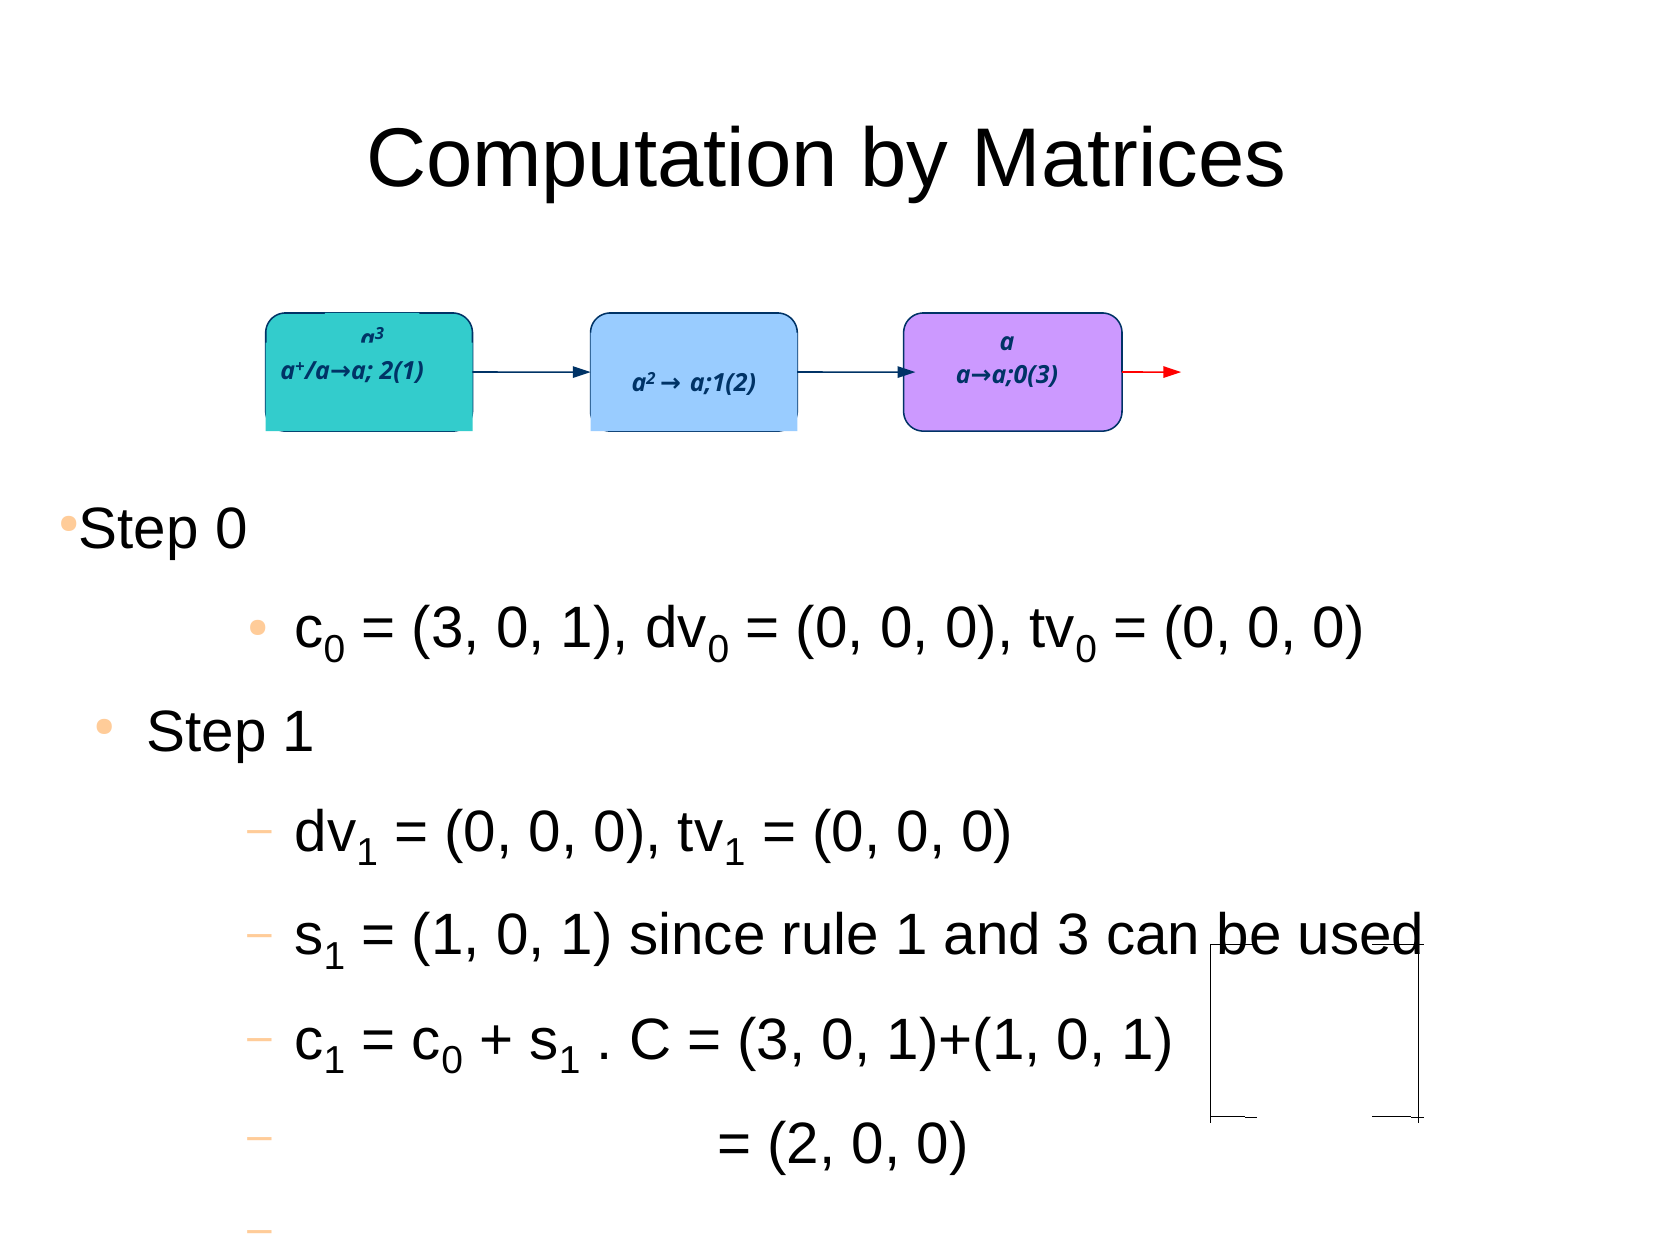

# Computation by Matrices
Step 0
c0 = (3, 0, 1), dv0 = (0, 0, 0), tv0 = (0, 0, 0)
Step 1
dv1 = (0, 0, 0), tv1 = (0, 0, 0)
s1 = (1, 0, 1) since rule 1 and 3 can be used
c1 = c0 + s1 . C = (3, 0, 1)+(1, 0, 1)
 = (2, 0, 0)
a3
a+/a→a; 2(1)
a2 → a;1(2)
a
a→a;0(3)